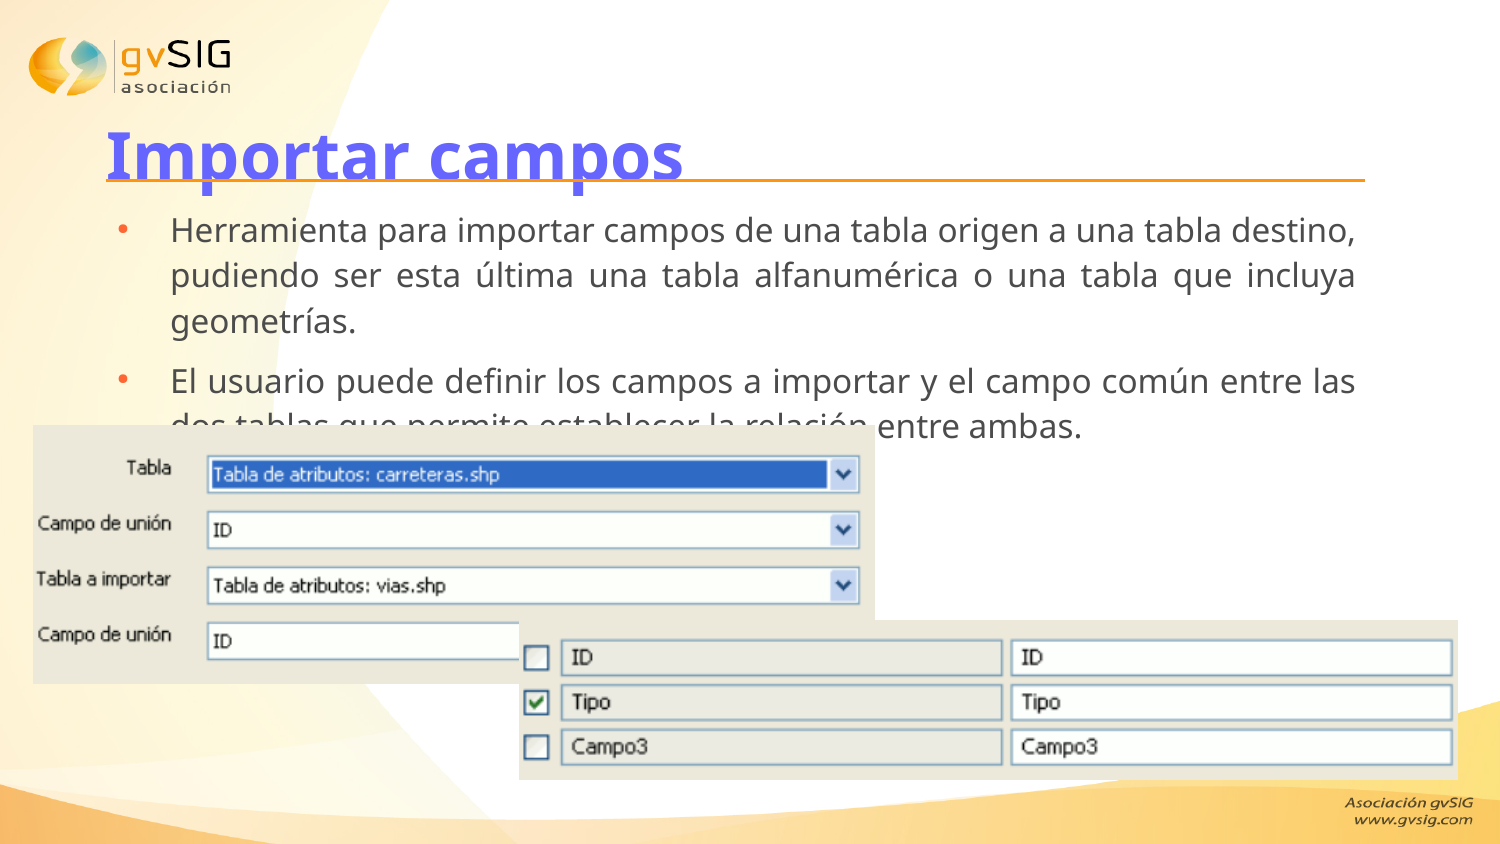

# Importar campos
Herramienta para importar campos de una tabla origen a una tabla destino, pudiendo ser esta última una tabla alfanumérica o una tabla que incluya geometrías.
El usuario puede definir los campos a importar y el campo común entre las dos tablas que permite establecer la relación entre ambas.